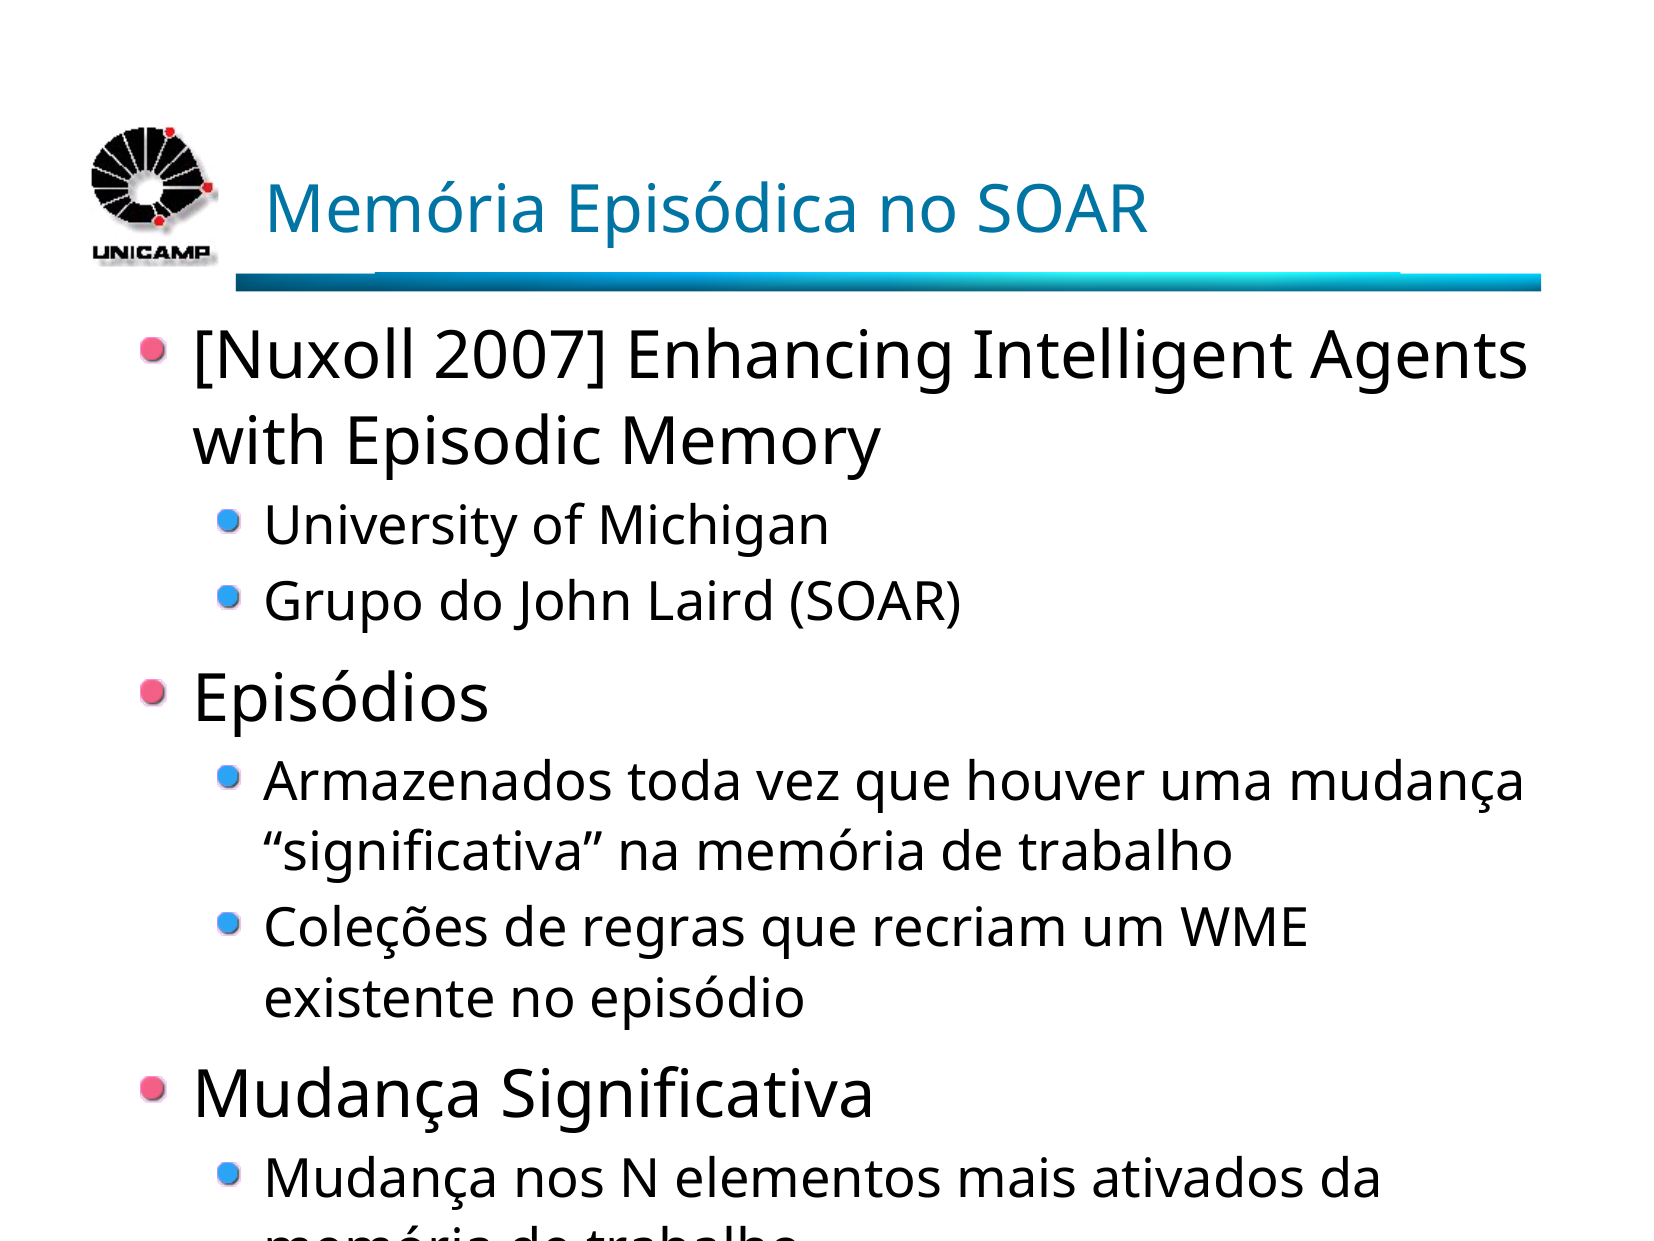

# Memória Episódica no SOAR
[Nuxoll 2007] Enhancing Intelligent Agents with Episodic Memory
University of Michigan
Grupo do John Laird (SOAR)
Episódios
Armazenados toda vez que houver uma mudança “significativa” na memória de trabalho
Coleções de regras que recriam um WME existente no episódio
Mudança Significativa
Mudança nos N elementos mais ativados da memória de trabalho